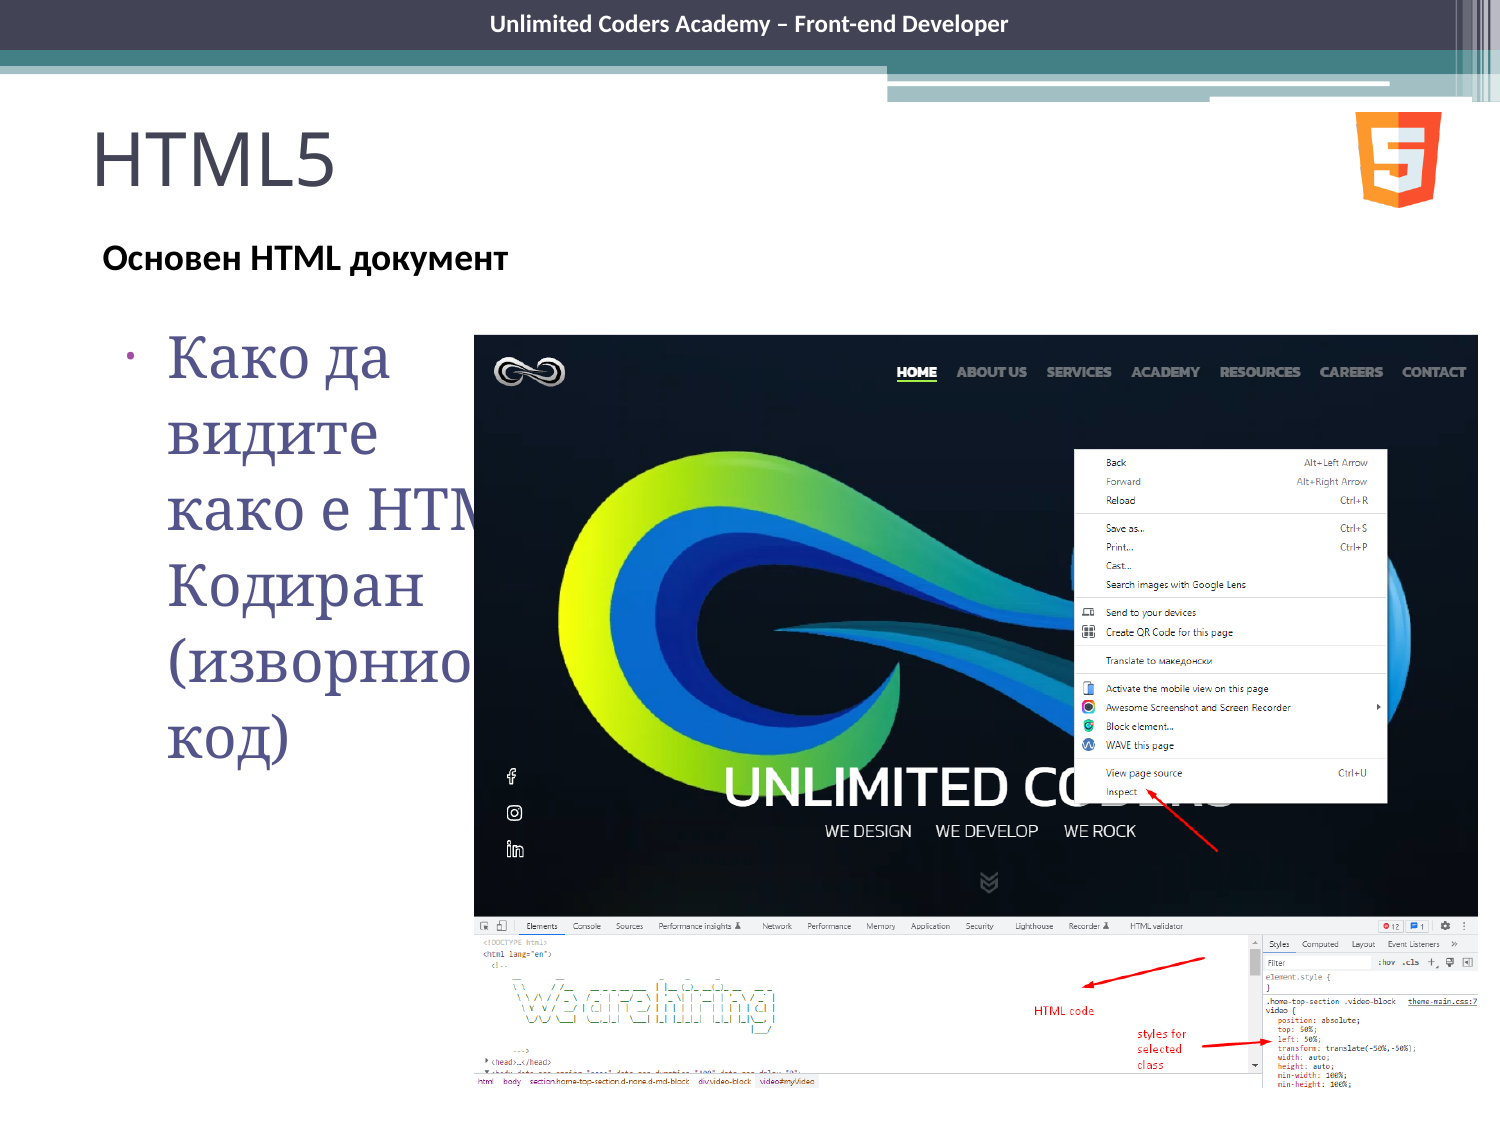

Unlimited Coders Academy – Front-end Developer
# HTML5
Основен HTML документ
Како да
видите
како е HTML
Кодиран
(изворниот
код)